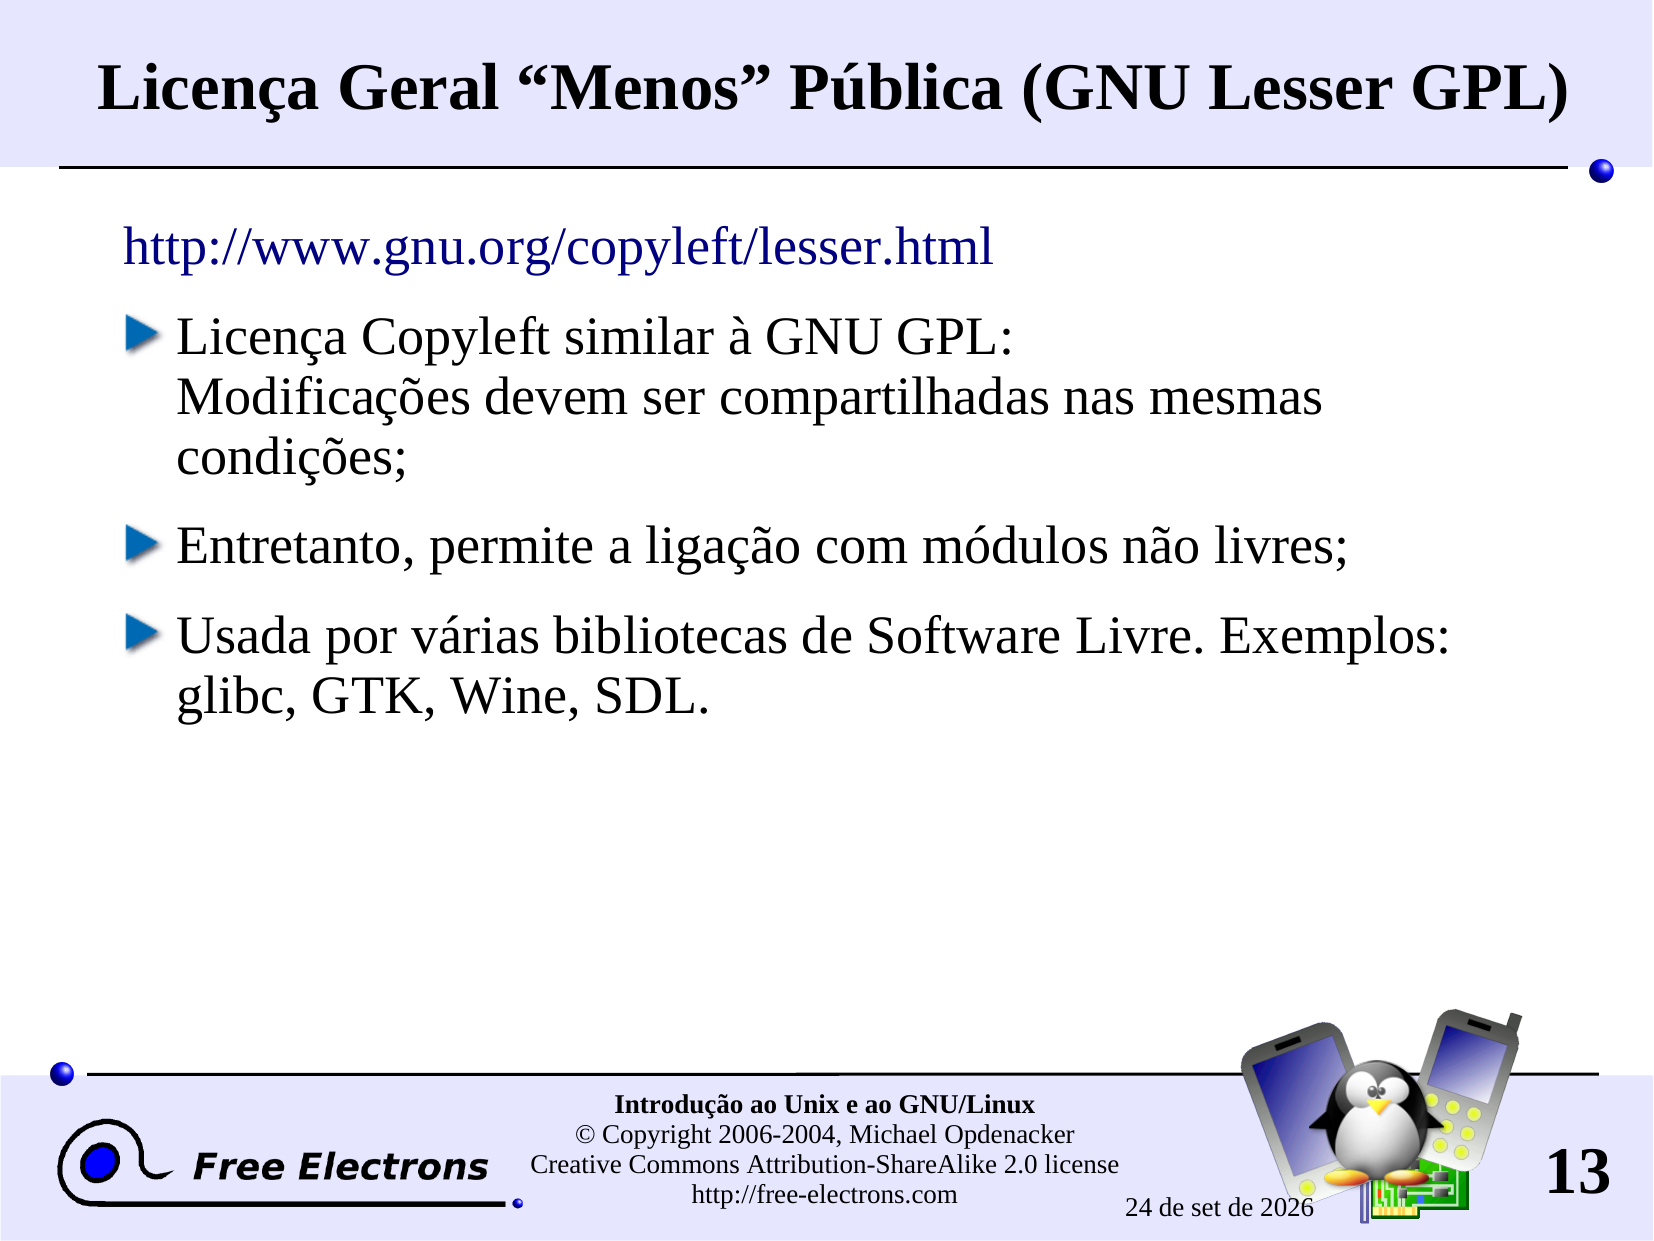

# Licença Geral “Menos” Pública (GNU Lesser GPL)
http://www.gnu.org/copyleft/lesser.html
Licença Copyleft similar à GNU GPL:
Modificações devem ser compartilhadas nas mesmas condições;
Entretanto, permite a ligação com módulos não livres;
Usada por várias bibliotecas de Software Livre. Exemplos: glibc, GTK, Wine, SDL.